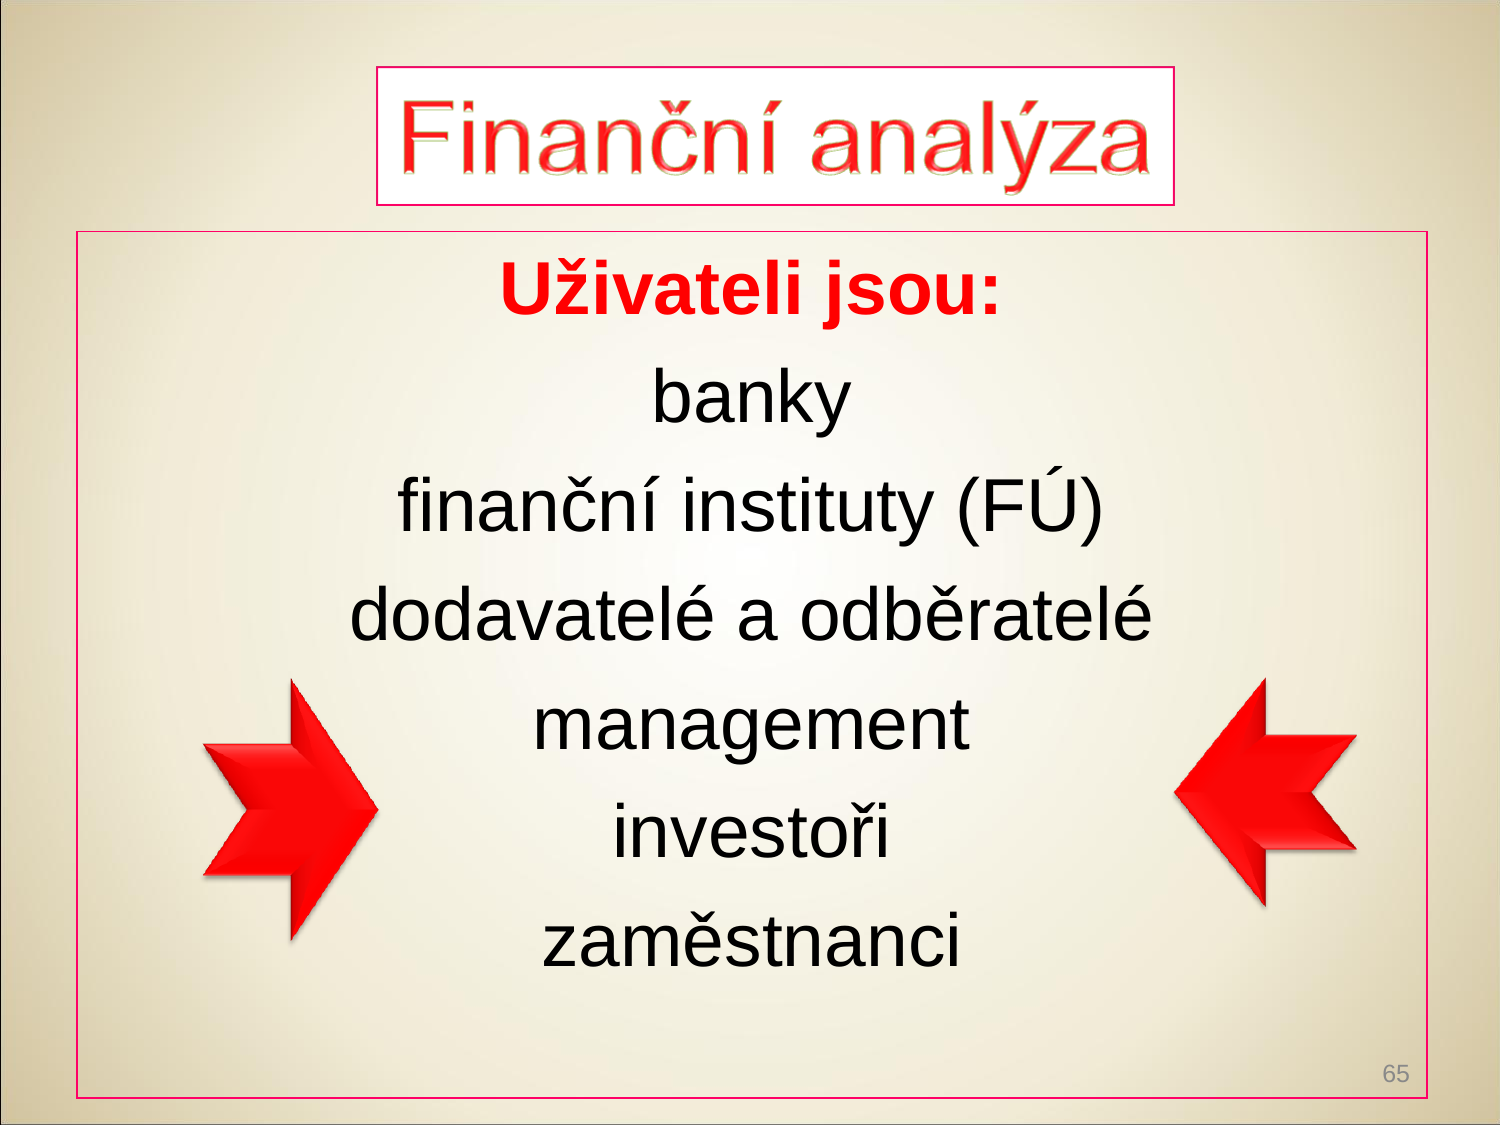

# Uživateli jsou:
banky
finanční instituty (FÚ)
dodavatelé a odběratelé
management
investoři
zaměstnanci